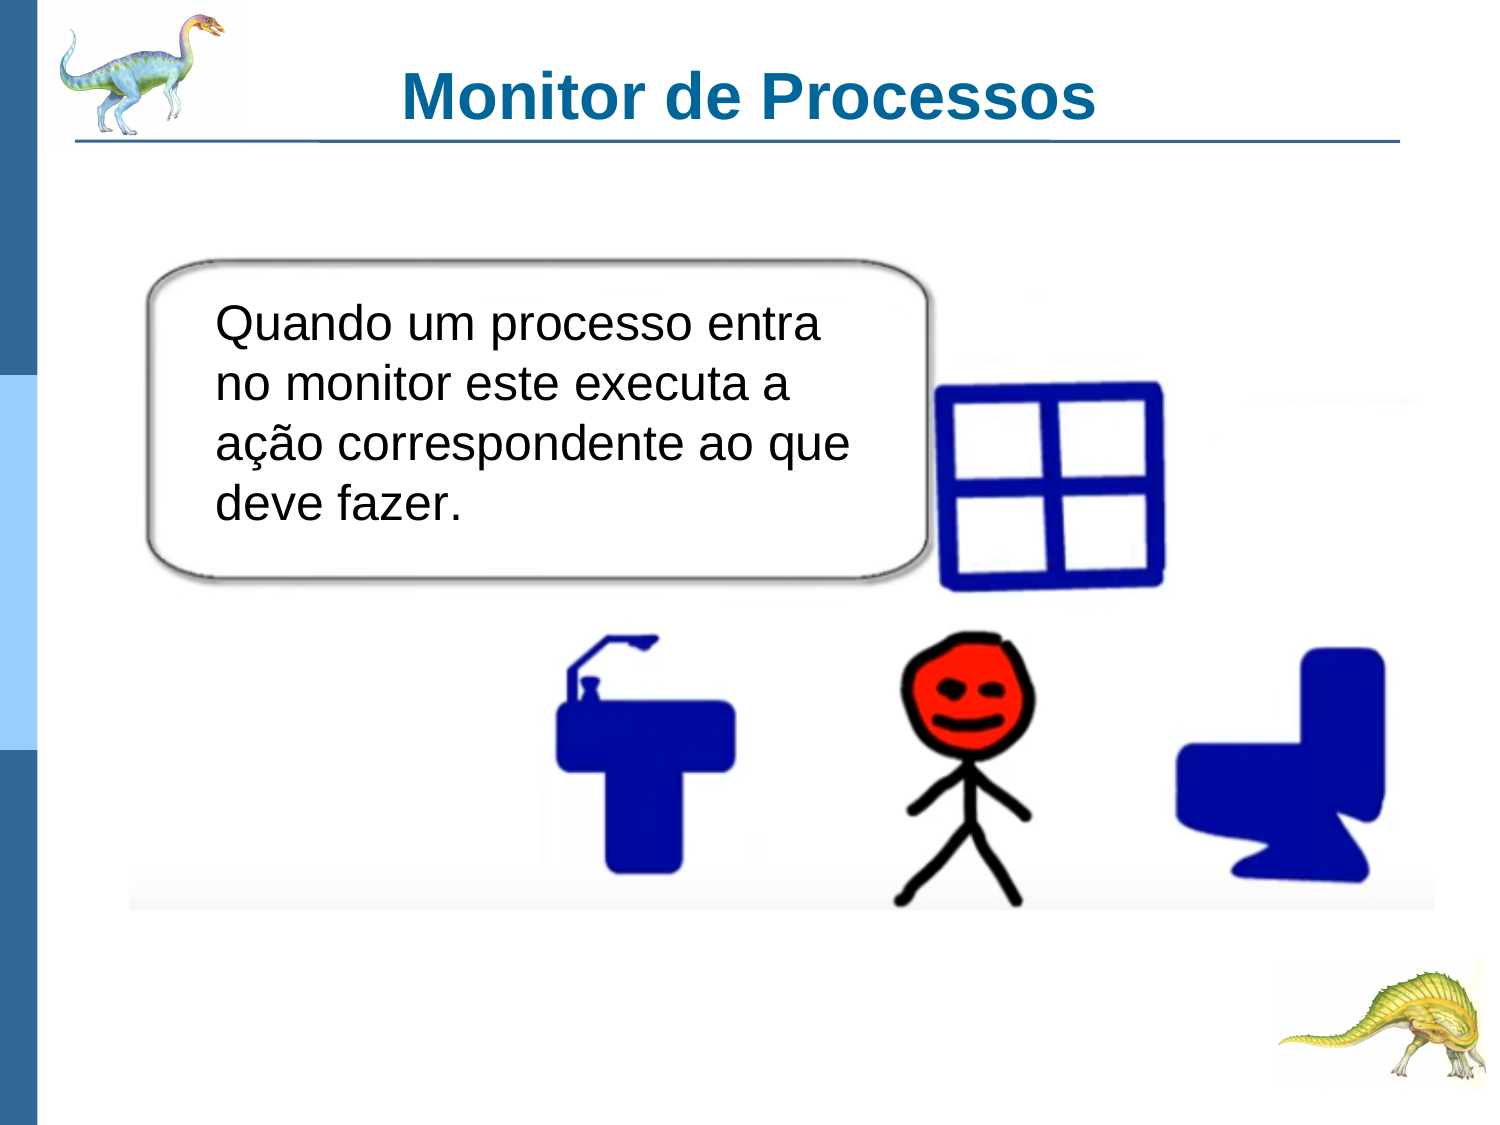

Monitor de Processos
Quando um processo entra no monitor este executa a ação correspondente ao que
deve fazer.